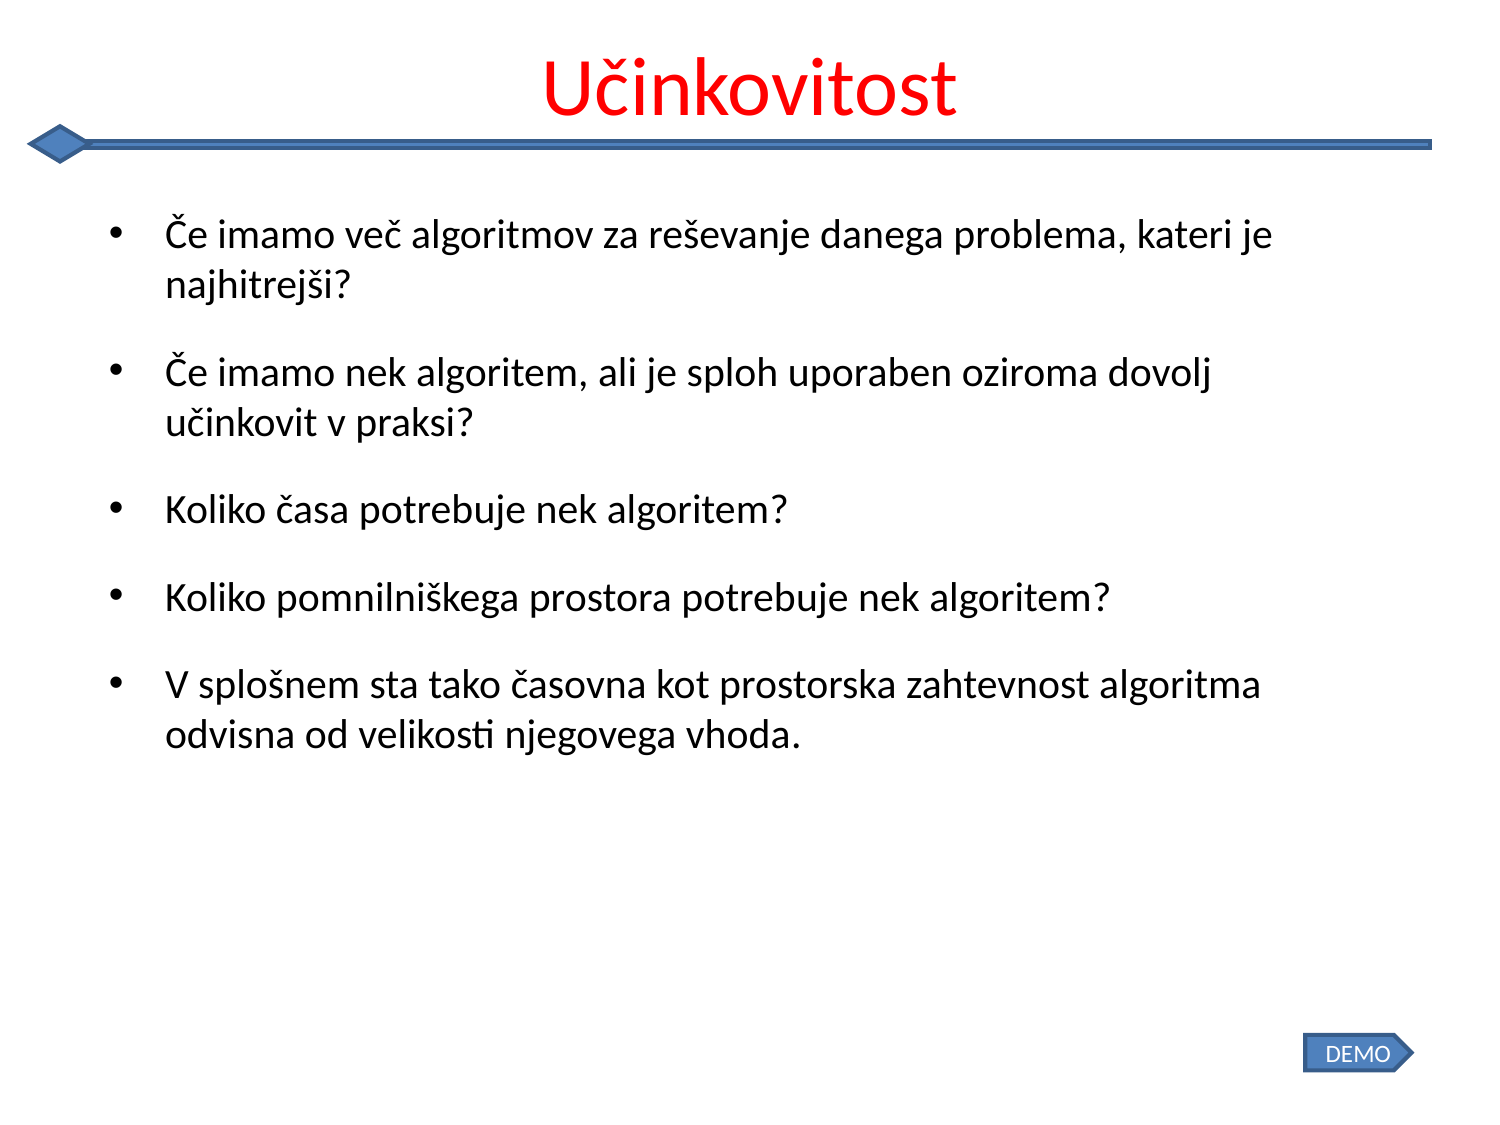

# Učinkovitost
Če imamo več algoritmov za reševanje danega problema, kateri je najhitrejši?
Če imamo nek algoritem, ali je sploh uporaben oziroma dovolj učinkovit v praksi?
Koliko časa potrebuje nek algoritem?
Koliko pomnilniškega prostora potrebuje nek algoritem?
V splošnem sta tako časovna kot prostorska zahtevnost algoritma odvisna od velikosti njegovega vhoda.
DEMO